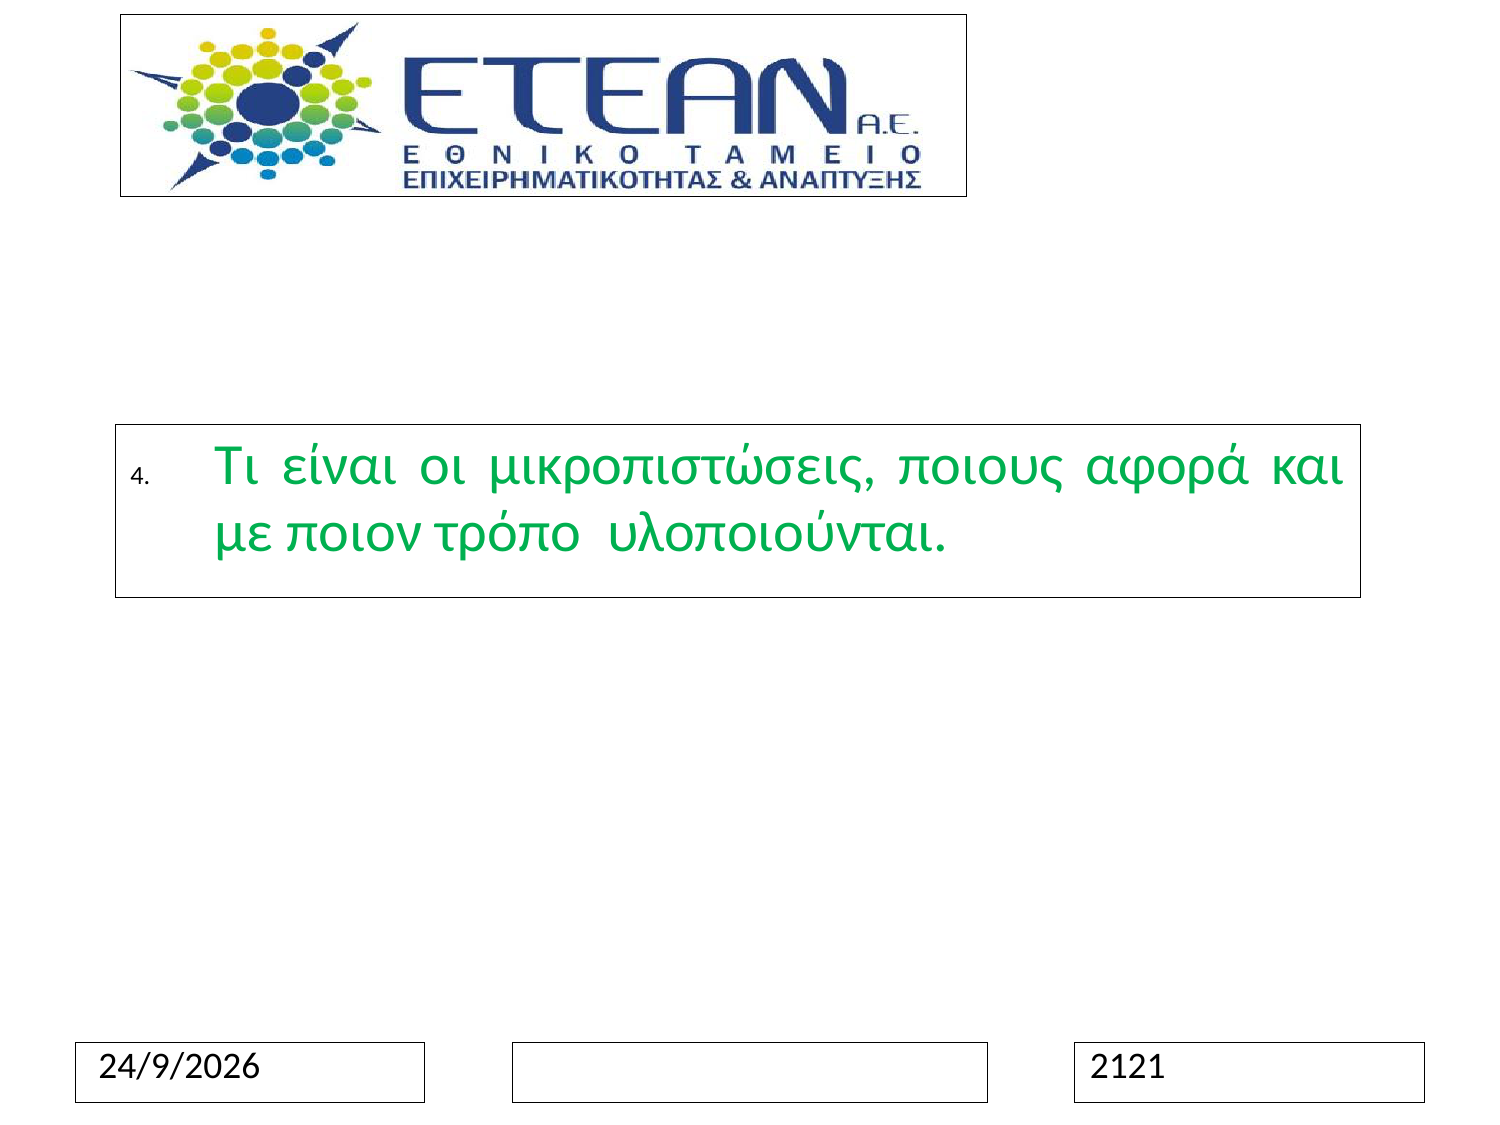

Τι είναι οι μικροπιστώσεις, ποιους αφορά και με ποιον τρόπο υλοποιούνται.